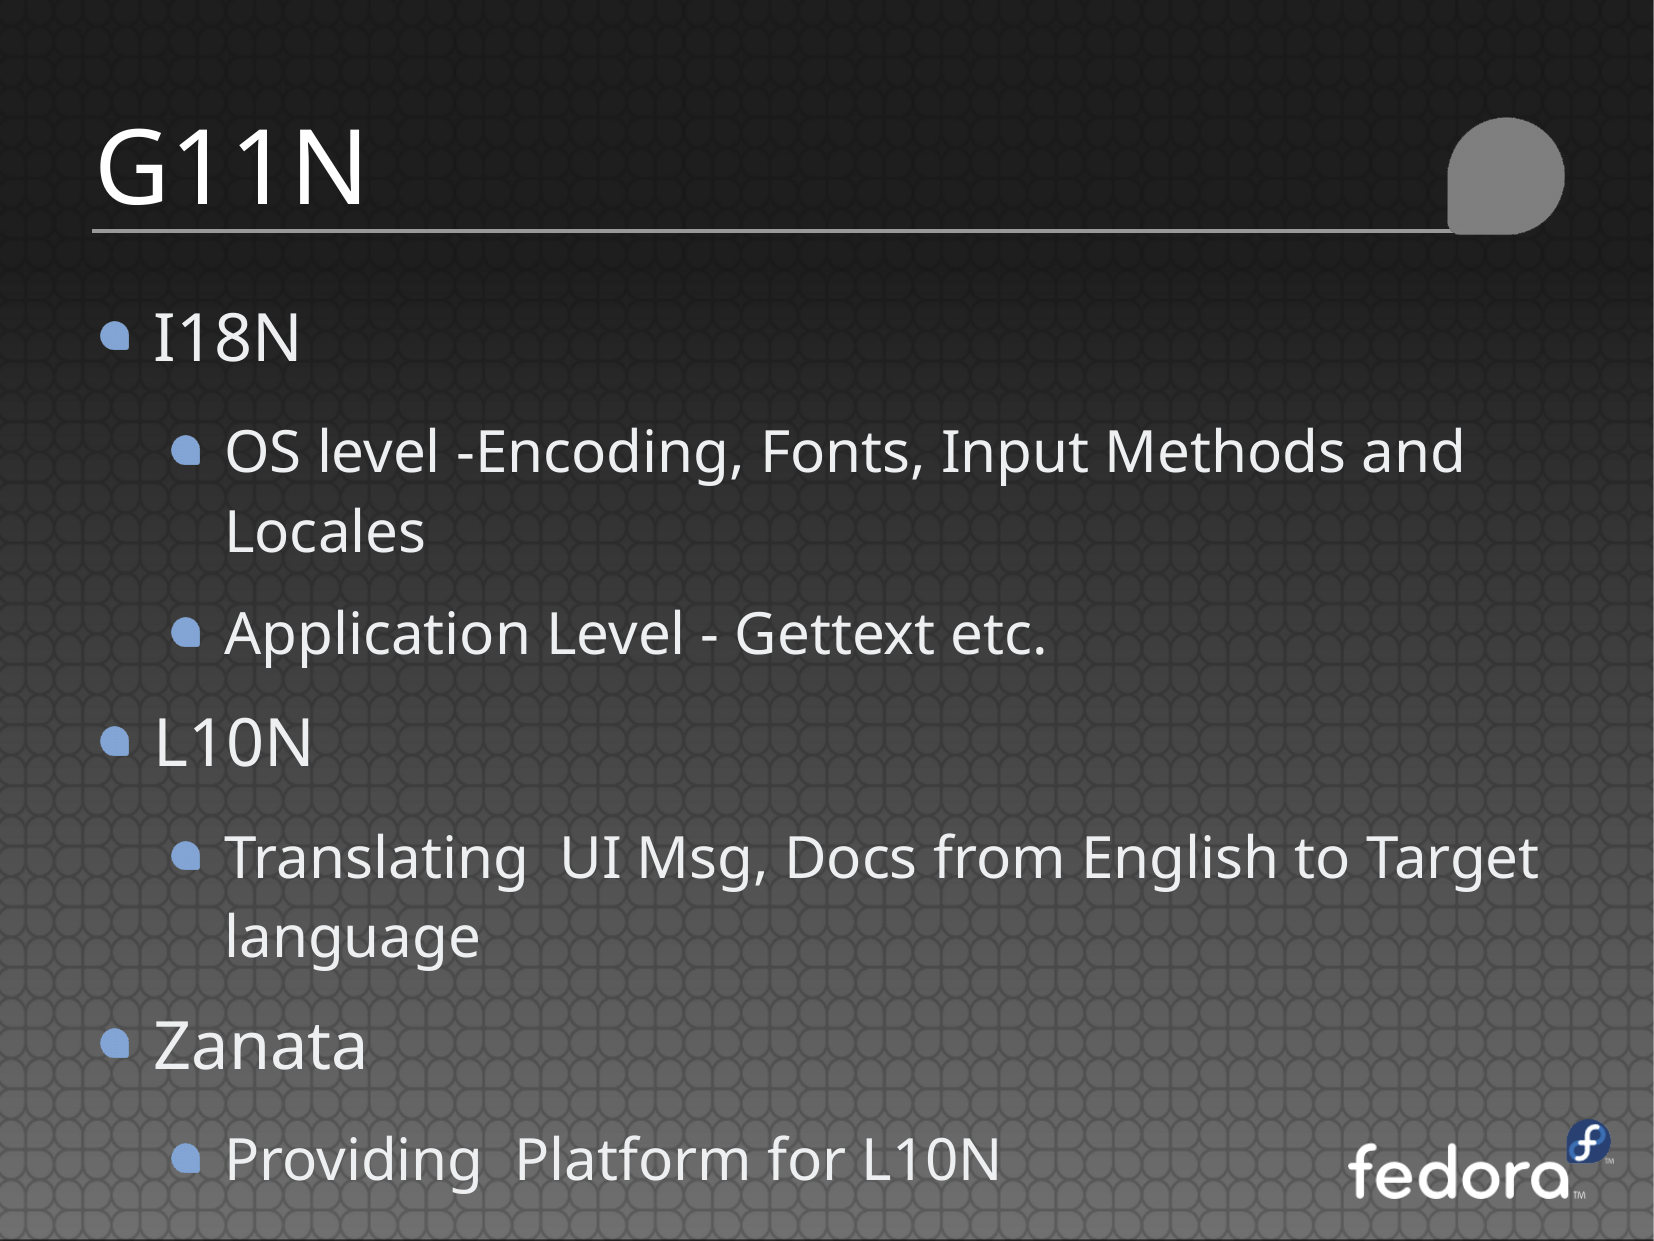

G11N
# I18N
OS level -Encoding, Fonts, Input Methods and Locales
Application Level - Gettext etc.
L10N
Translating UI Msg, Docs from English to Target language
Zanata
Providing Platform for L10N
FLTG – SIG Language testing.